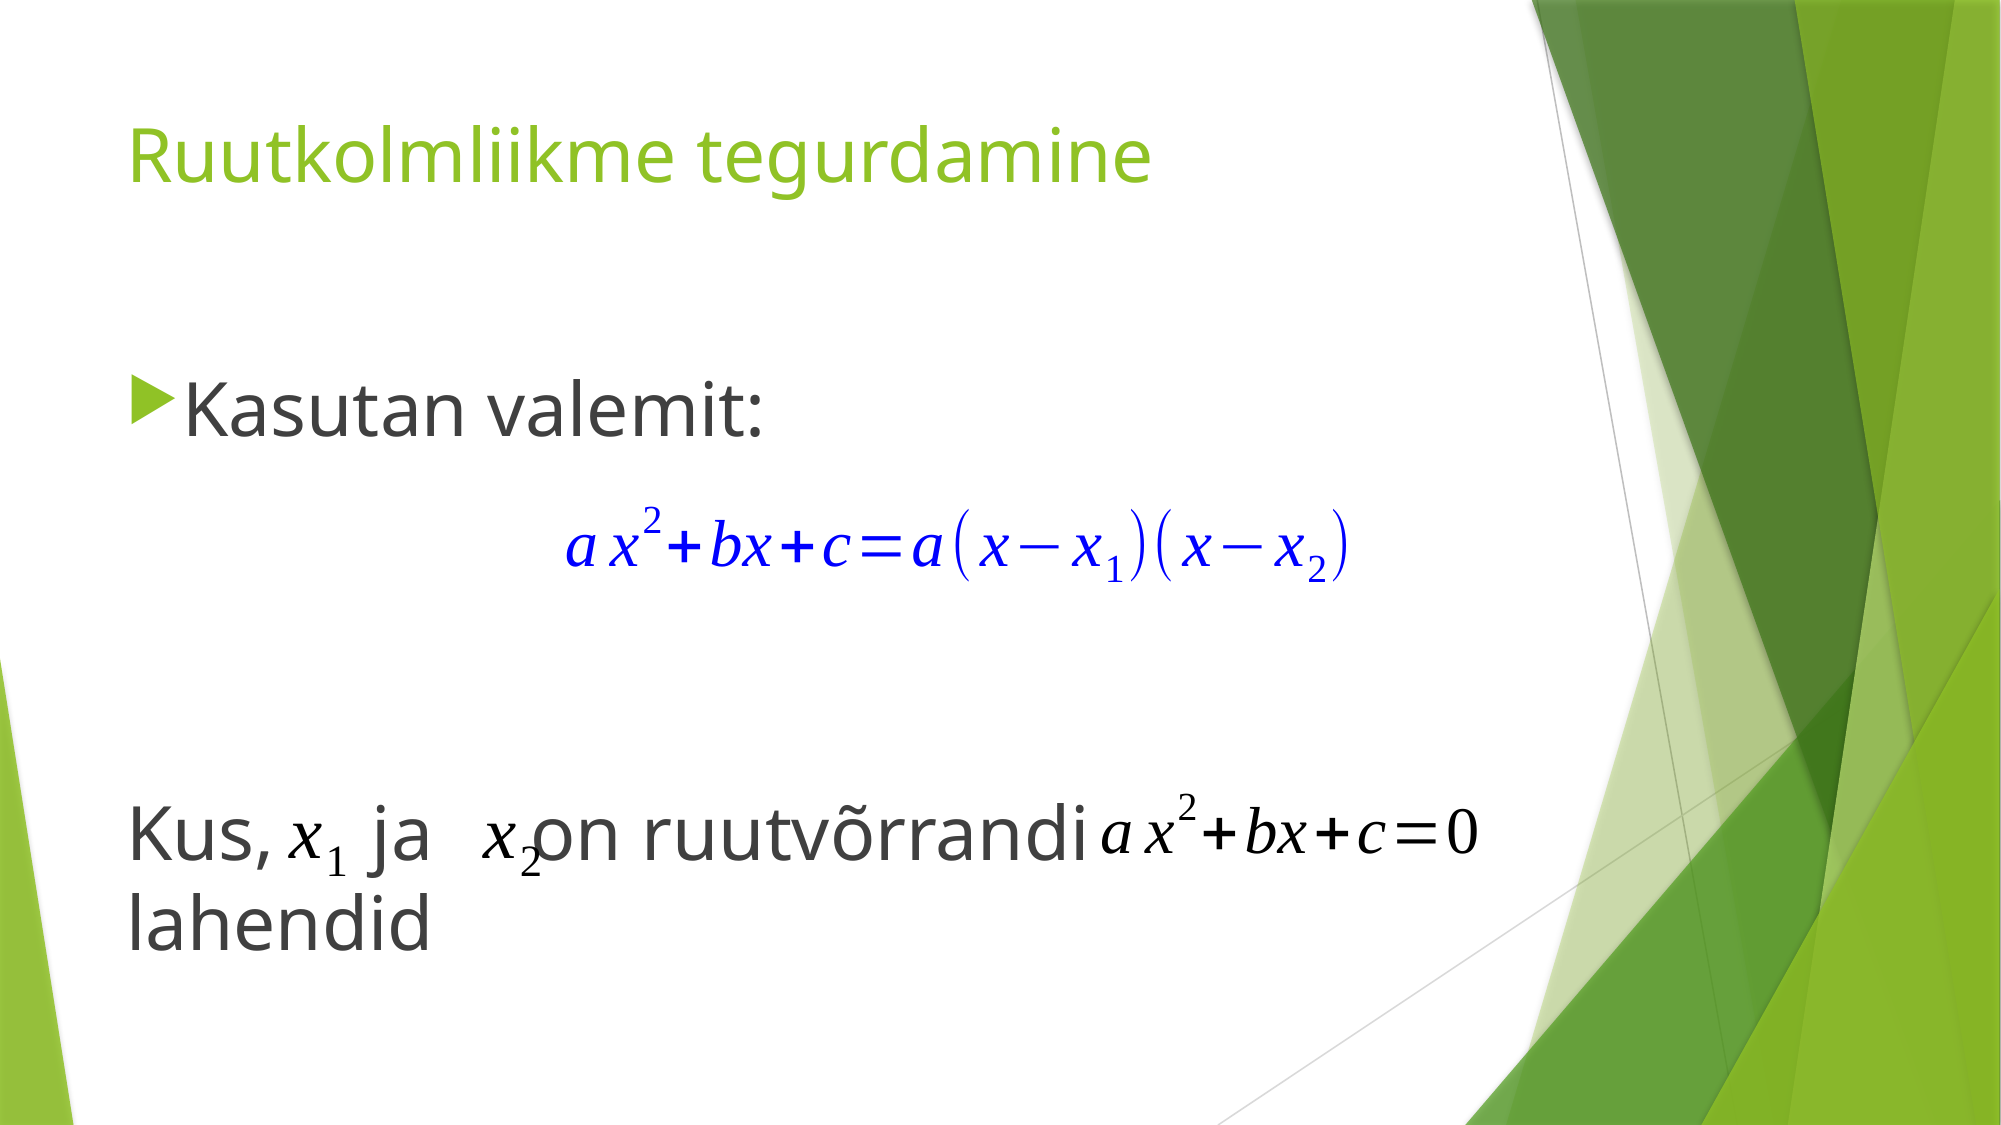

# Ruutkolmliikme tegurdamine
Kasutan valemit:
Kus, ja on ruutvõrrandi lahendid